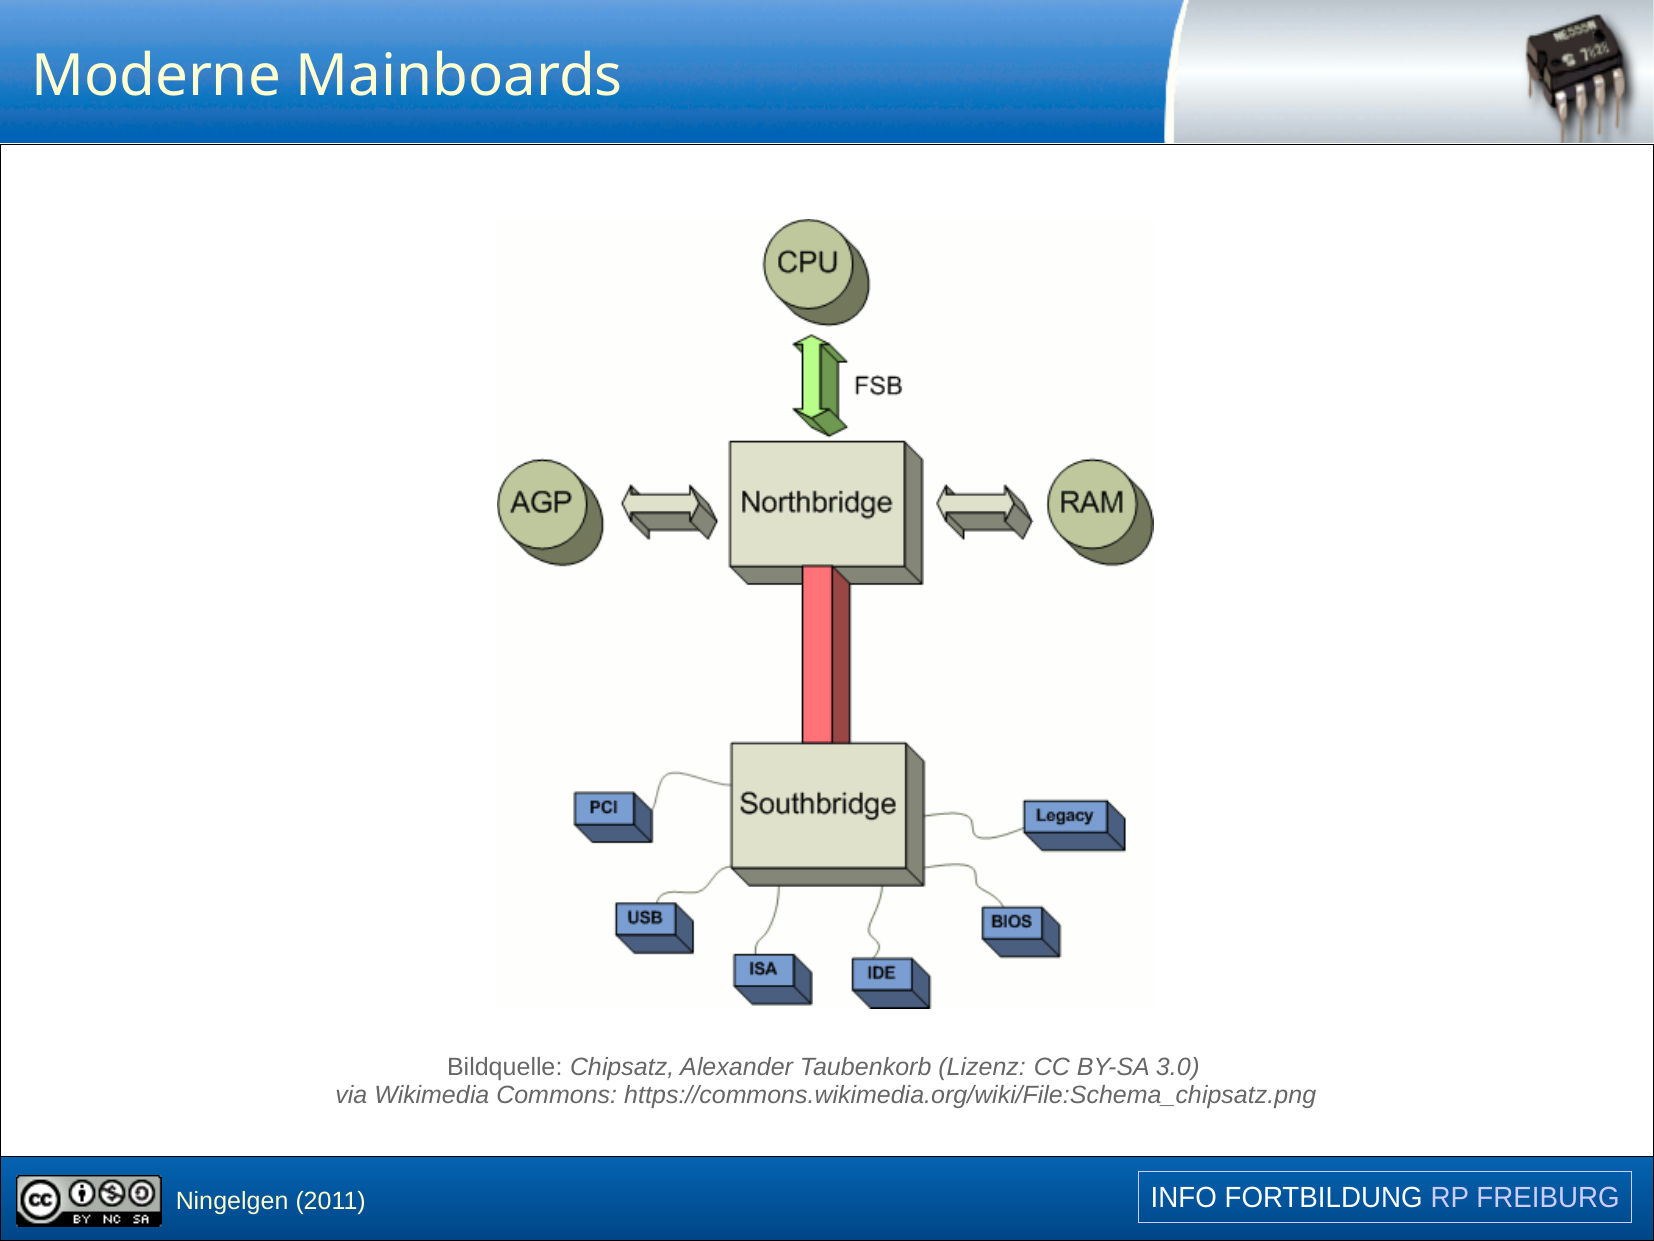

# Moderne Mainboards
Bildquelle: Chipsatz, Alexander Taubenkorb (Lizenz: CC BY-SA 3.0)
via Wikimedia Commons: https://commons.wikimedia.org/wiki/File:Schema_chipsatz.png